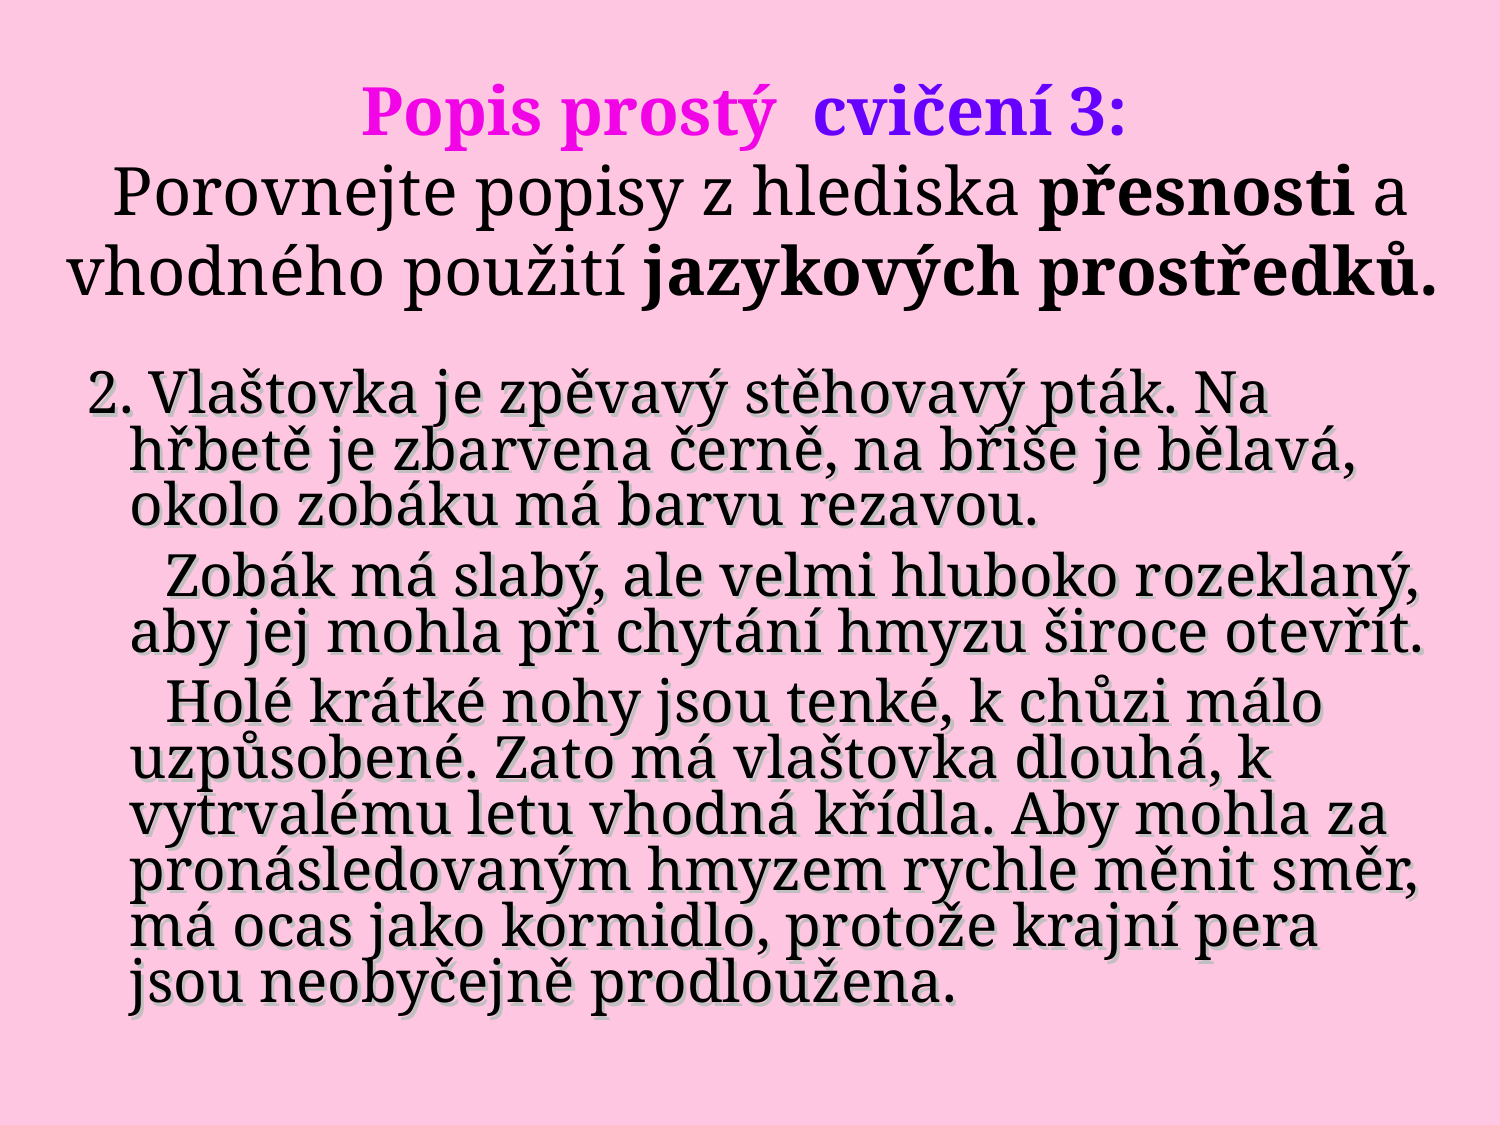

# Popis prostý cvičení 3: Porovnejte popisy z hlediska přesnosti a vhodného použití jazykových prostředků.
 2. Vlaštovka je zpěvavý stěhovavý pták. Na hřbetě je zbarvena černě, na břiše je bělavá, okolo zobáku má barvu rezavou.
 Zobák má slabý, ale velmi hluboko rozeklaný, aby jej mohla při chytání hmyzu široce otevřít.
 Holé krátké nohy jsou tenké, k chůzi málo uzpůsobené. Zato má vlaštovka dlouhá, k vytrvalému letu vhodná křídla. Aby mohla za pronásledovaným hmyzem rychle měnit směr, má ocas jako kormidlo, protože krajní pera jsou neobyčejně prodloužena.